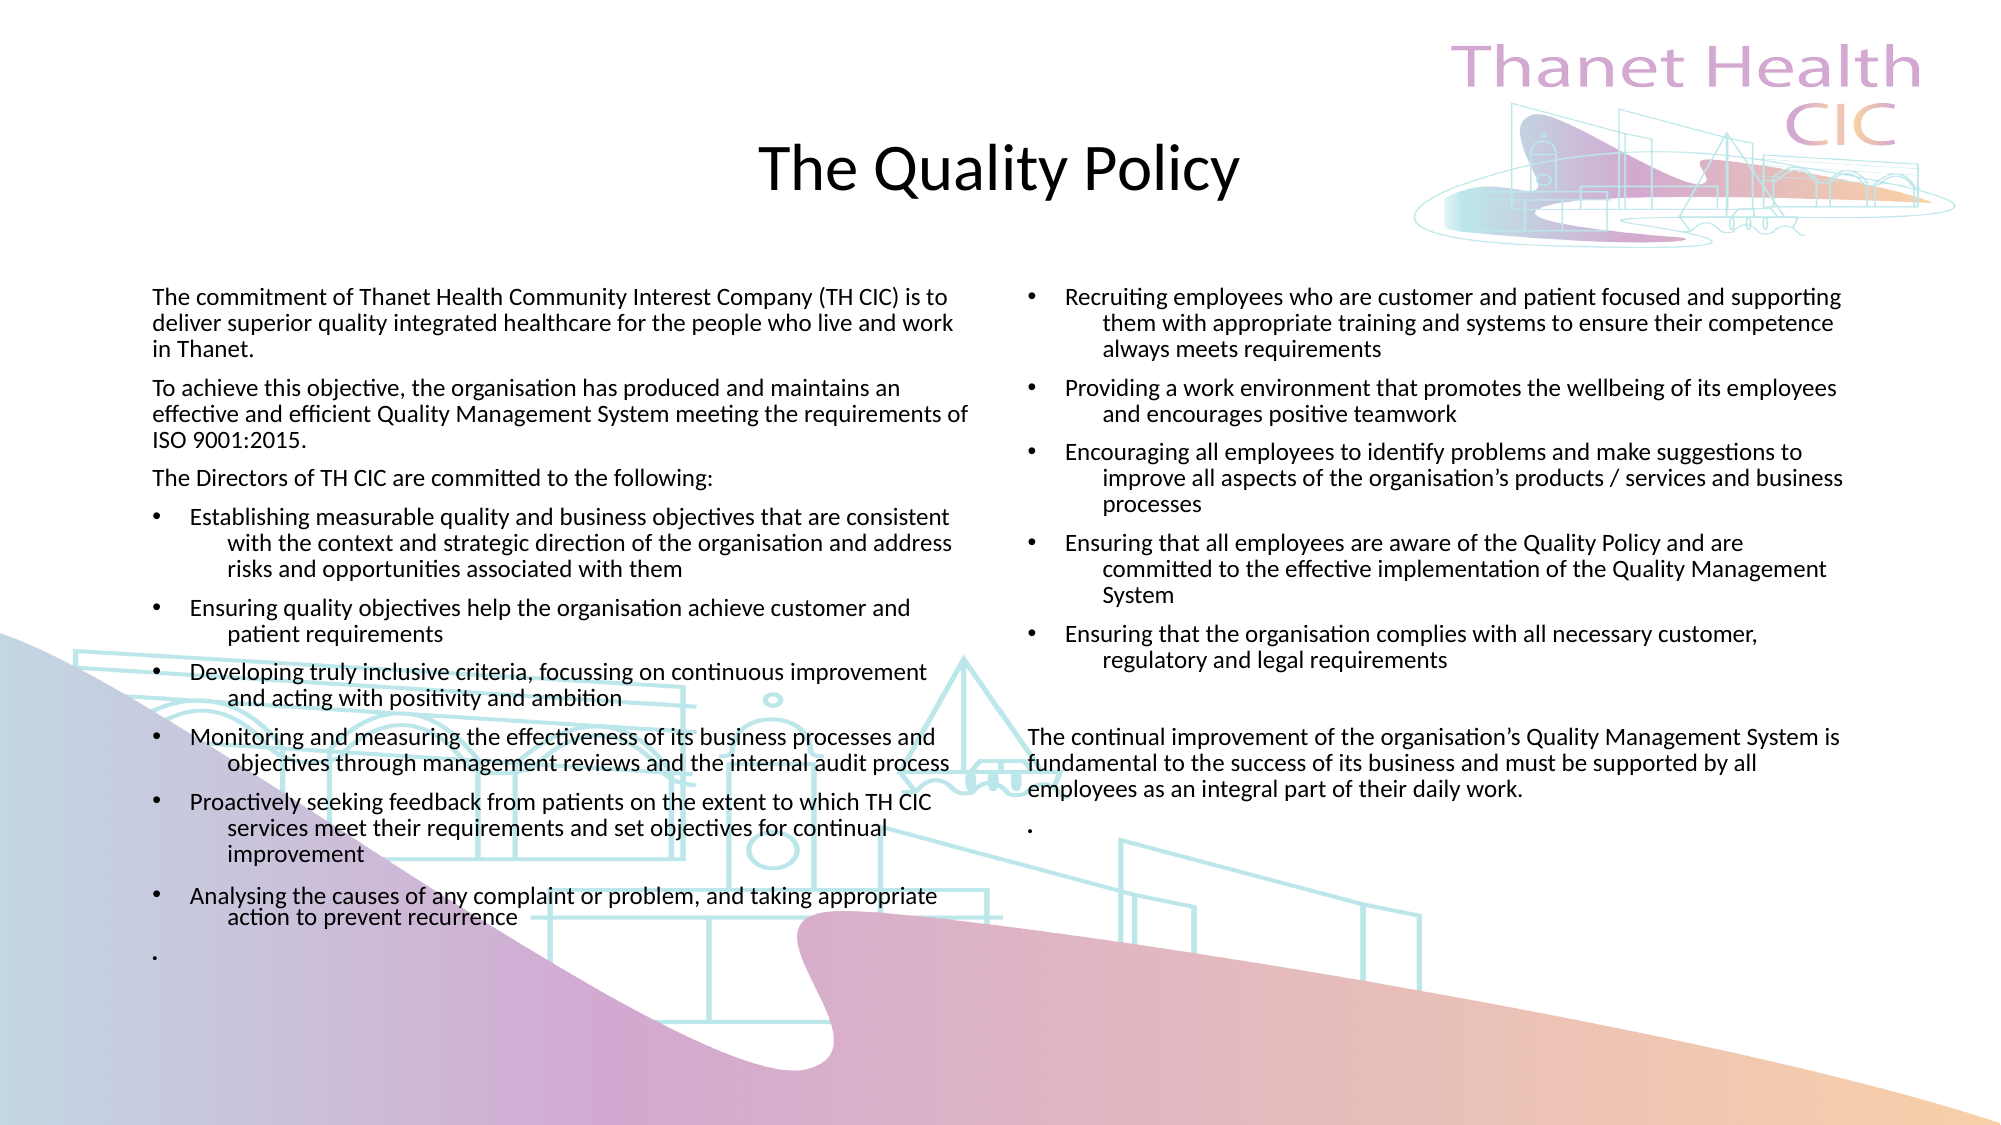

# The Quality Policy
The commitment of Thanet Health Community Interest Company (TH CIC) is to deliver superior quality integrated healthcare for the people who live and work in Thanet.
To achieve this objective, the organisation has produced and maintains an effective and efficient Quality Management System meeting the requirements of ISO 9001:2015.
The Directors of TH CIC are committed to the following:
Establishing measurable quality and business objectives that are consistent with the context and strategic direction of the organisation and address risks and opportunities associated with them
Ensuring quality objectives help the organisation achieve customer and patient requirements
Developing truly inclusive criteria, focussing on continuous improvement and acting with positivity and ambition
Monitoring and measuring the effectiveness of its business processes and objectives through management reviews and the internal audit process
Proactively seeking feedback from patients on the extent to which TH CIC services meet their requirements and set objectives for continual improvement
Analysing the causes of any complaint or problem, and taking appropriate action to prevent recurrence
Recruiting employees who are customer and patient focused and supporting them with appropriate training and systems to ensure their competence always meets requirements
Providing a work environment that promotes the wellbeing of its employees and encourages positive teamwork
Encouraging all employees to identify problems and make suggestions to improve all aspects of the organisation’s products / services and business processes
Ensuring that all employees are aware of the Quality Policy and are committed to the effective implementation of the Quality Management System
Ensuring that the organisation complies with all necessary customer, regulatory and legal requirements
The continual improvement of the organisation’s Quality Management System is fundamental to the success of its business and must be supported by all employees as an integral part of their daily work.